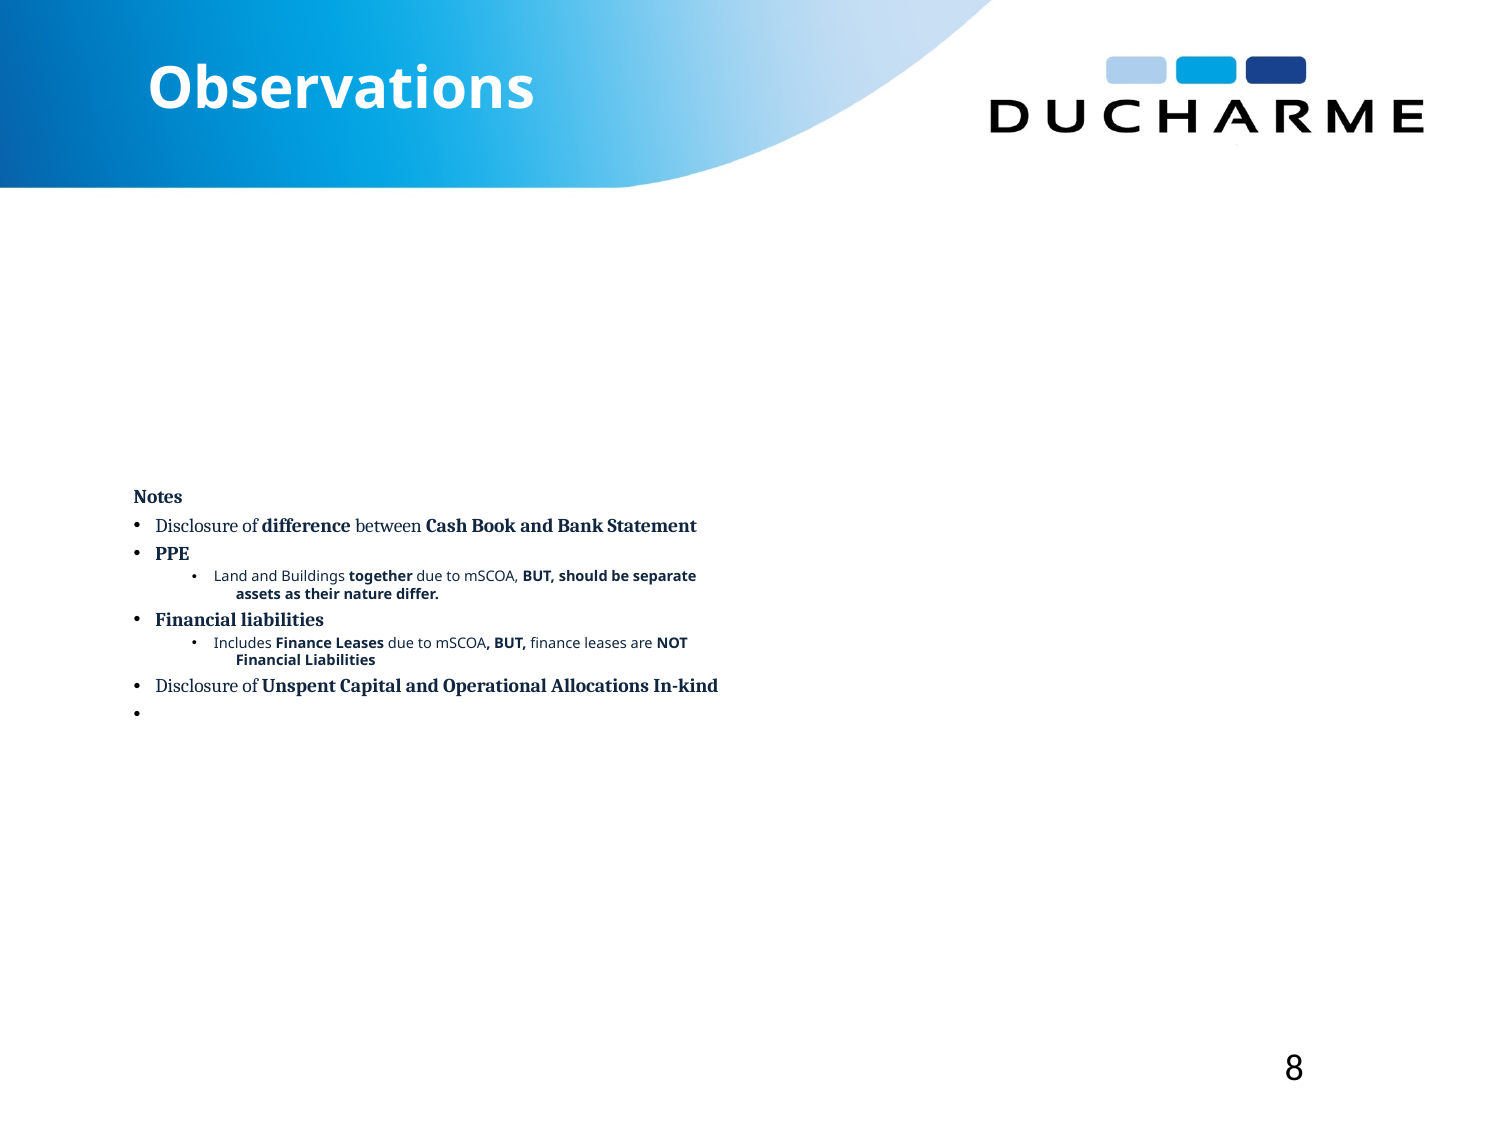

Observations
# Notes
Disclosure of difference between Cash Book and Bank Statement
PPE
Land and Buildings together due to mSCOA, BUT, should be separate assets as their nature differ.
Financial liabilities
Includes Finance Leases due to mSCOA, BUT, finance leases are NOT Financial Liabilities
Disclosure of Unspent Capital and Operational Allocations In-kind